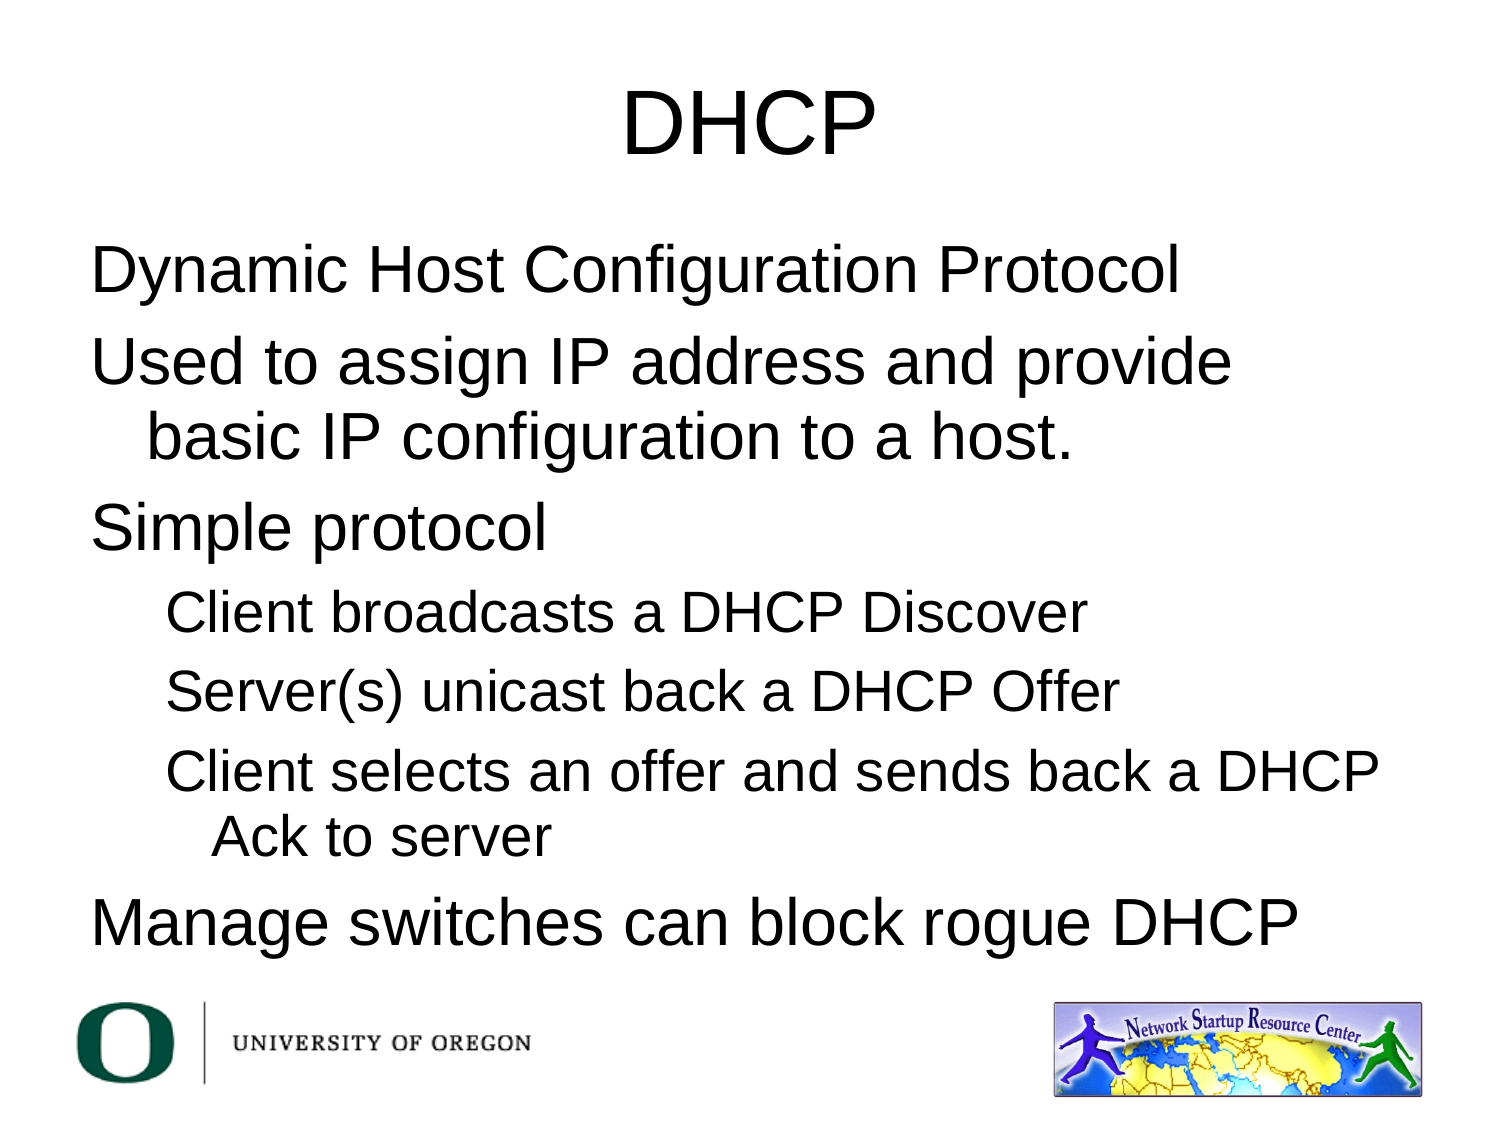

# DHCP
Dynamic Host Configuration Protocol
Used to assign IP address and provide basic IP configuration to a host.
Simple protocol
Client broadcasts a DHCP Discover
Server(s) unicast back a DHCP Offer
Client selects an offer and sends back a DHCP Ack to server
Manage switches can block rogue DHCP